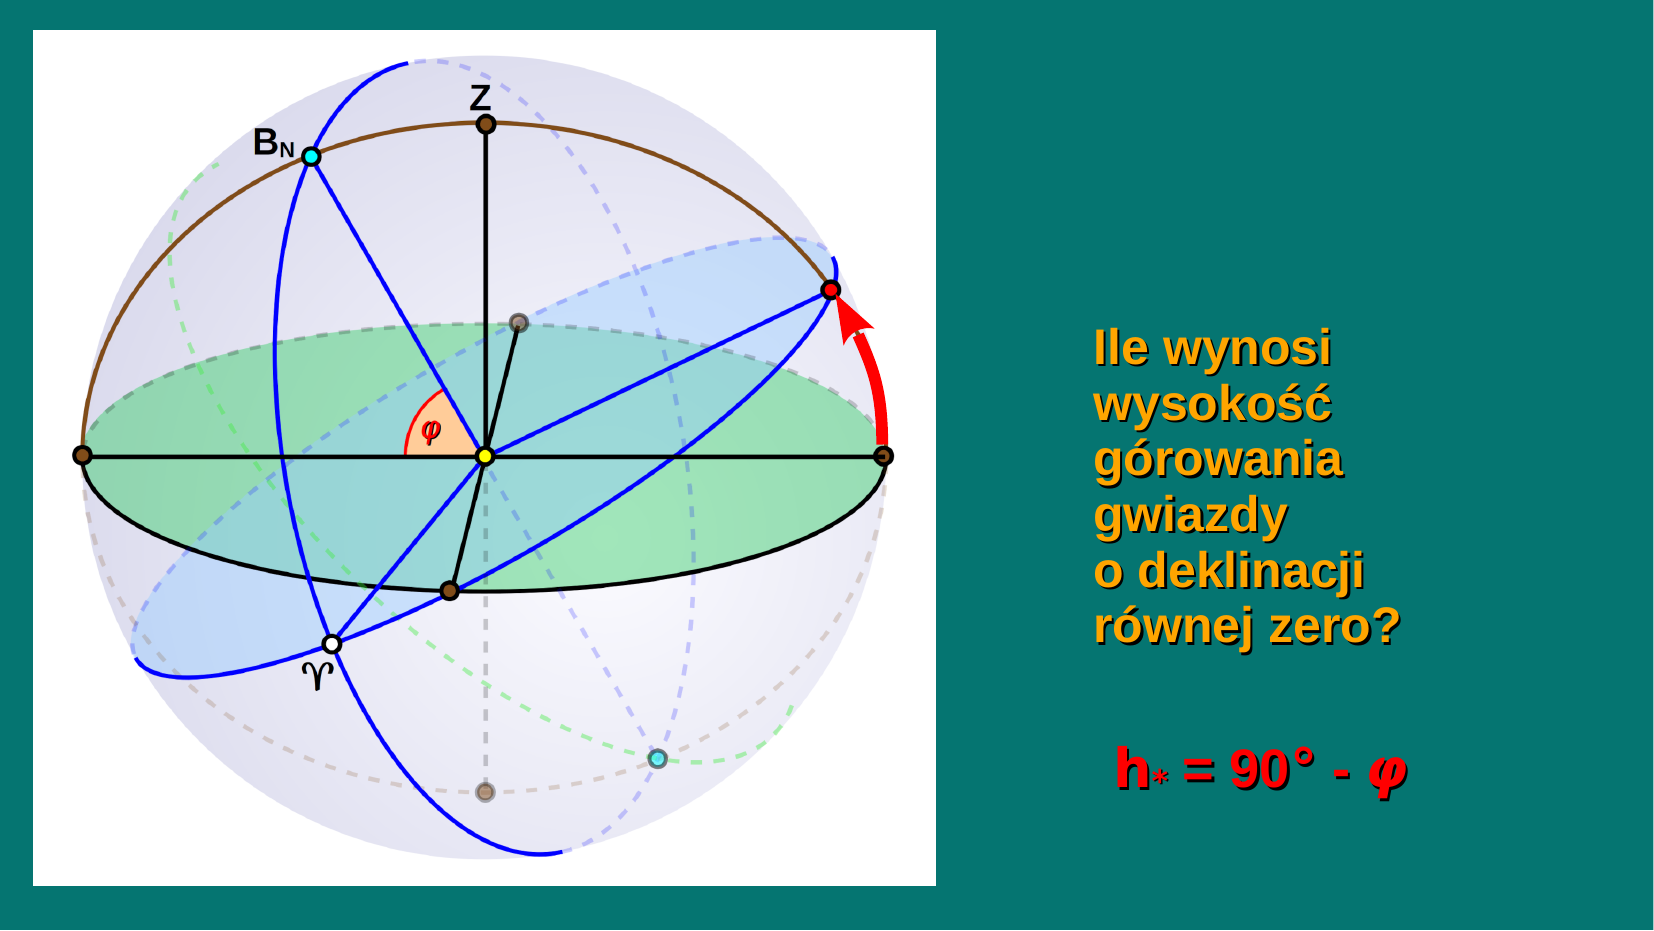

Ile wynosi wysokość górowania gwiazdy o deklinacji równej zero?
h* = 90° - φ